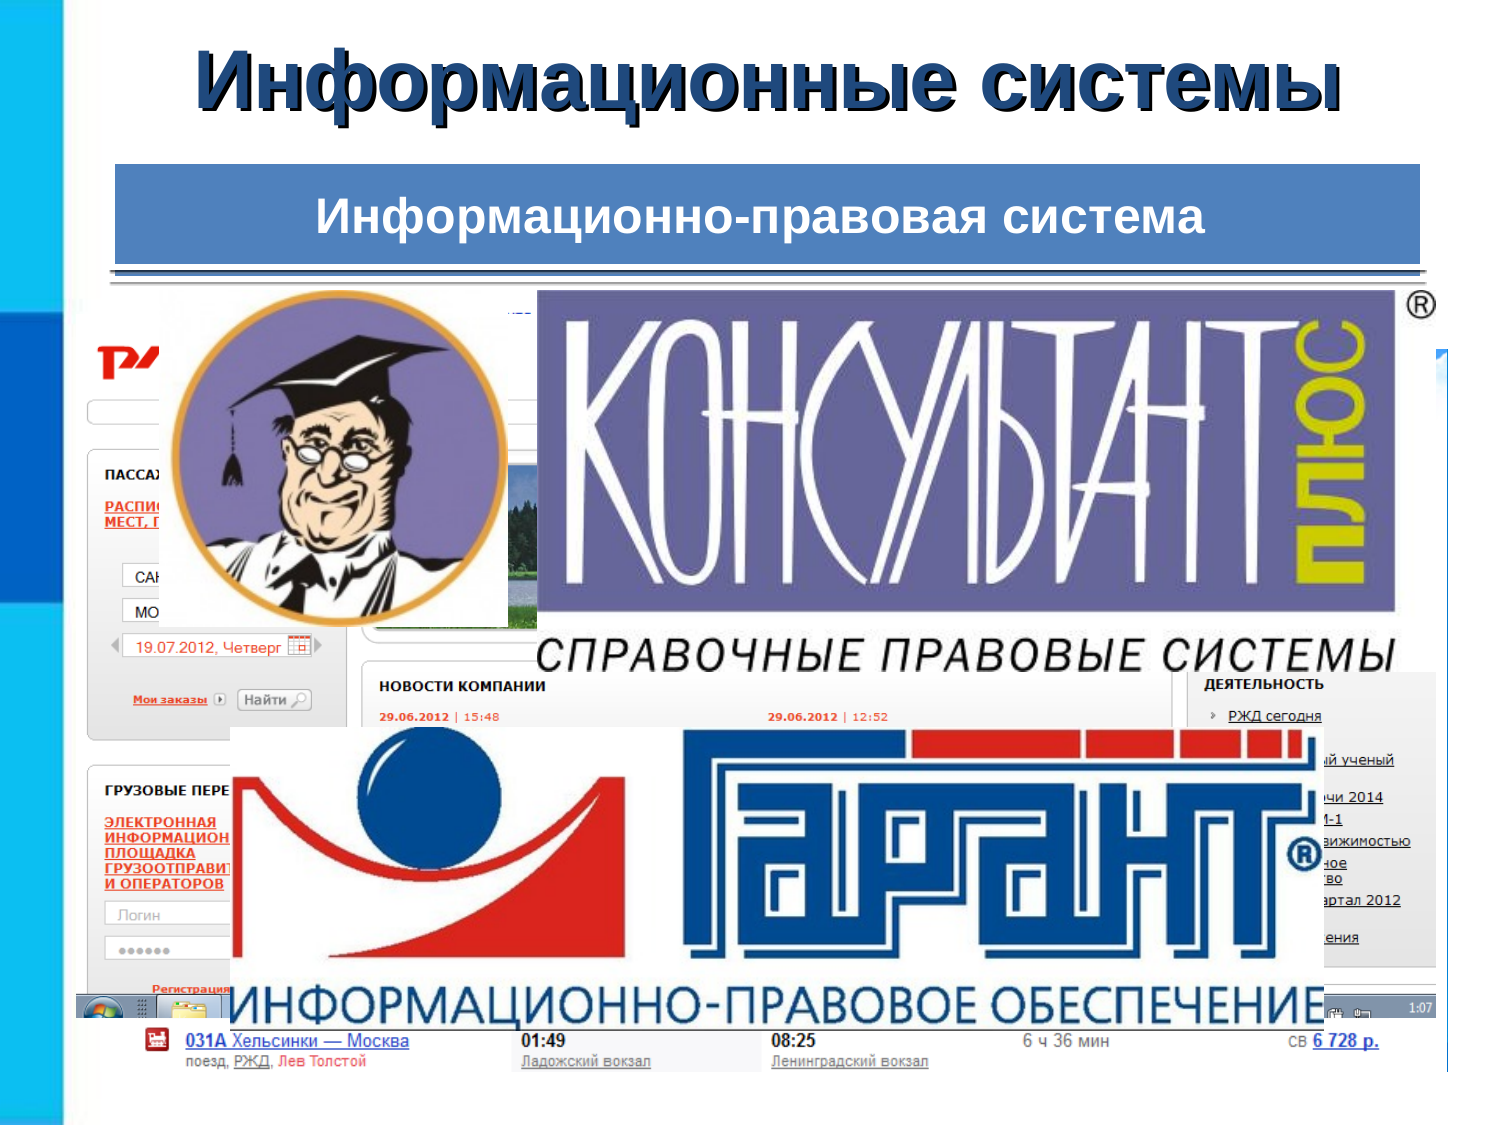

Информационные системы
Транспортная информационная система
Информационно-правовая система
Справочная и адресная служба города